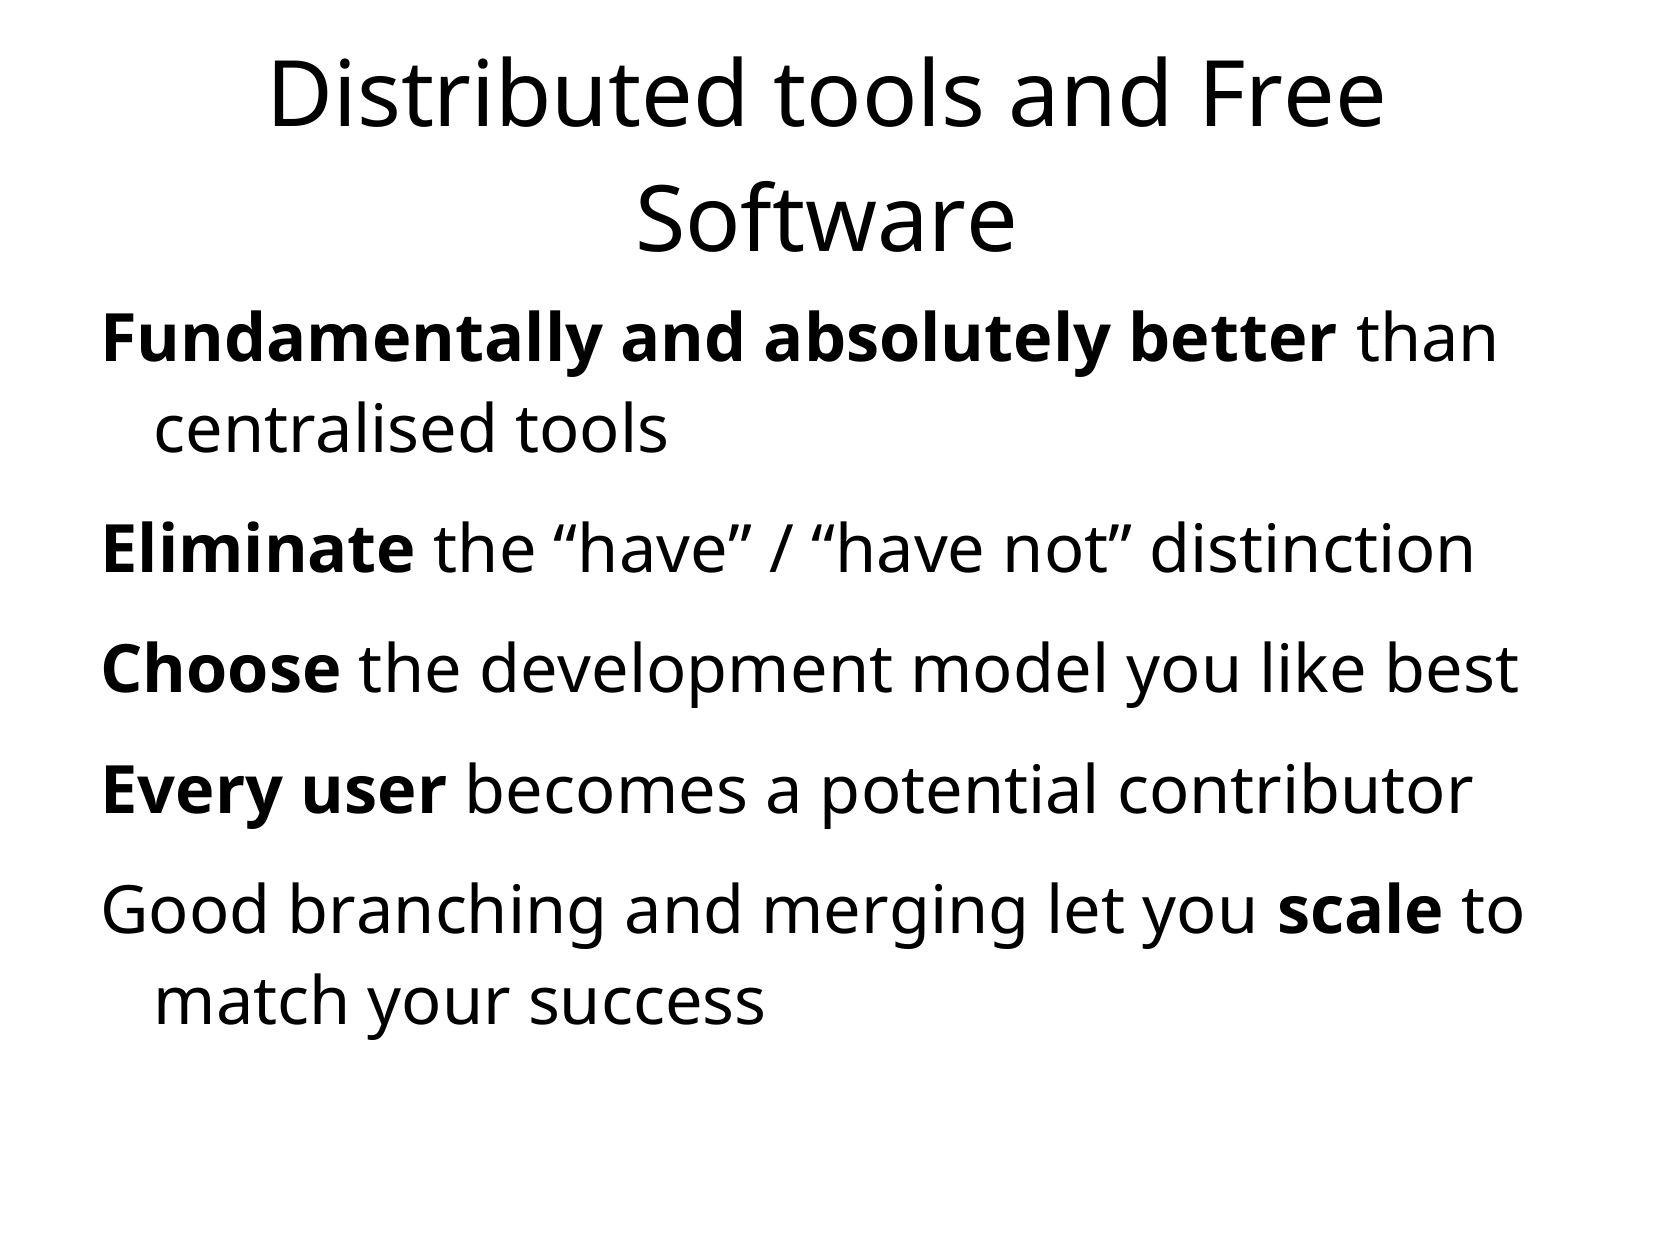

# Distributed tools and Free Software
Fundamentally and absolutely better than centralised tools
Eliminate the “have” / “have not” distinction
Choose the development model you like best
Every user becomes a potential contributor
Good branching and merging let you scale to match your success